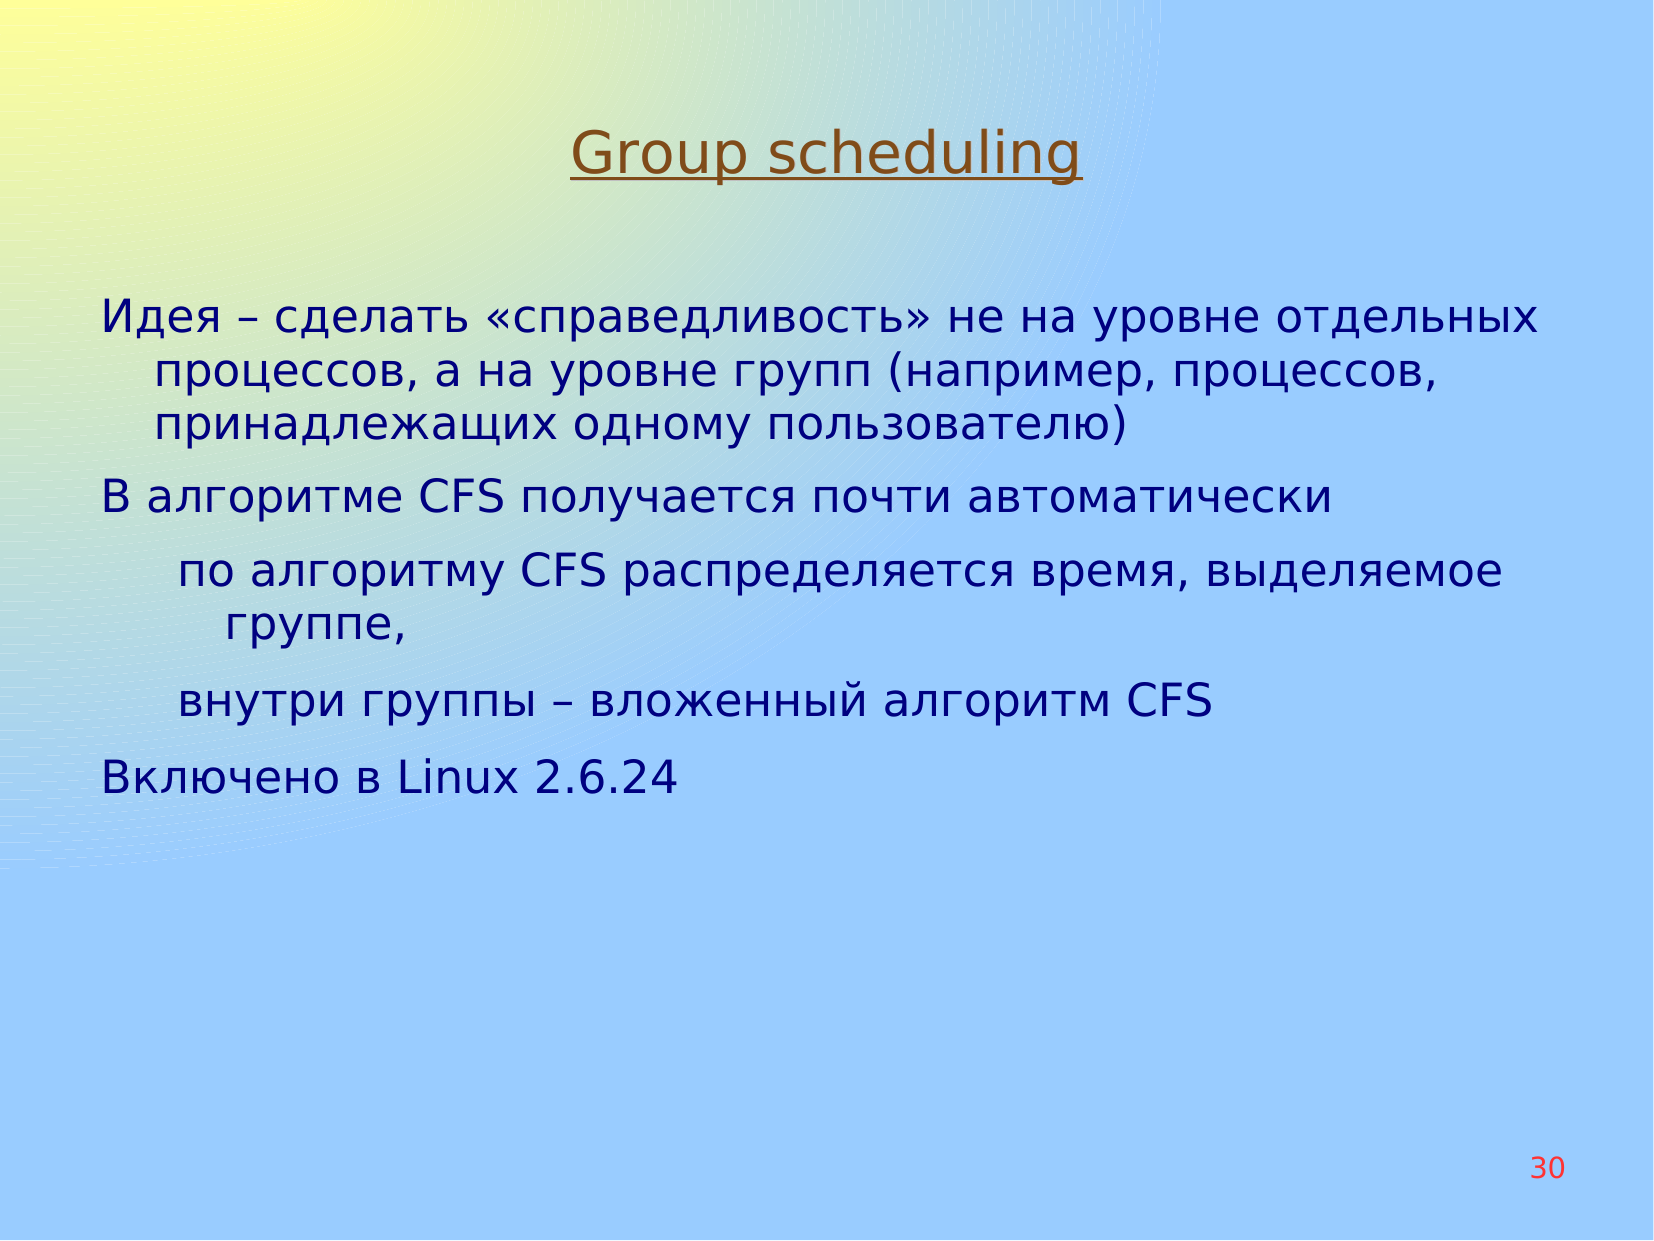

# Group scheduling
Идея – сделать «справедливость» не на уровне отдельных процессов, а на уровне групп (например, процессов, принадлежащих одному пользователю)
В алгоритме CFS получается почти автоматически
по алгоритму CFS распределяется время, выделяемое группе,
внутри группы – вложенный алгоритм CFS
Включено в Linux 2.6.24
30